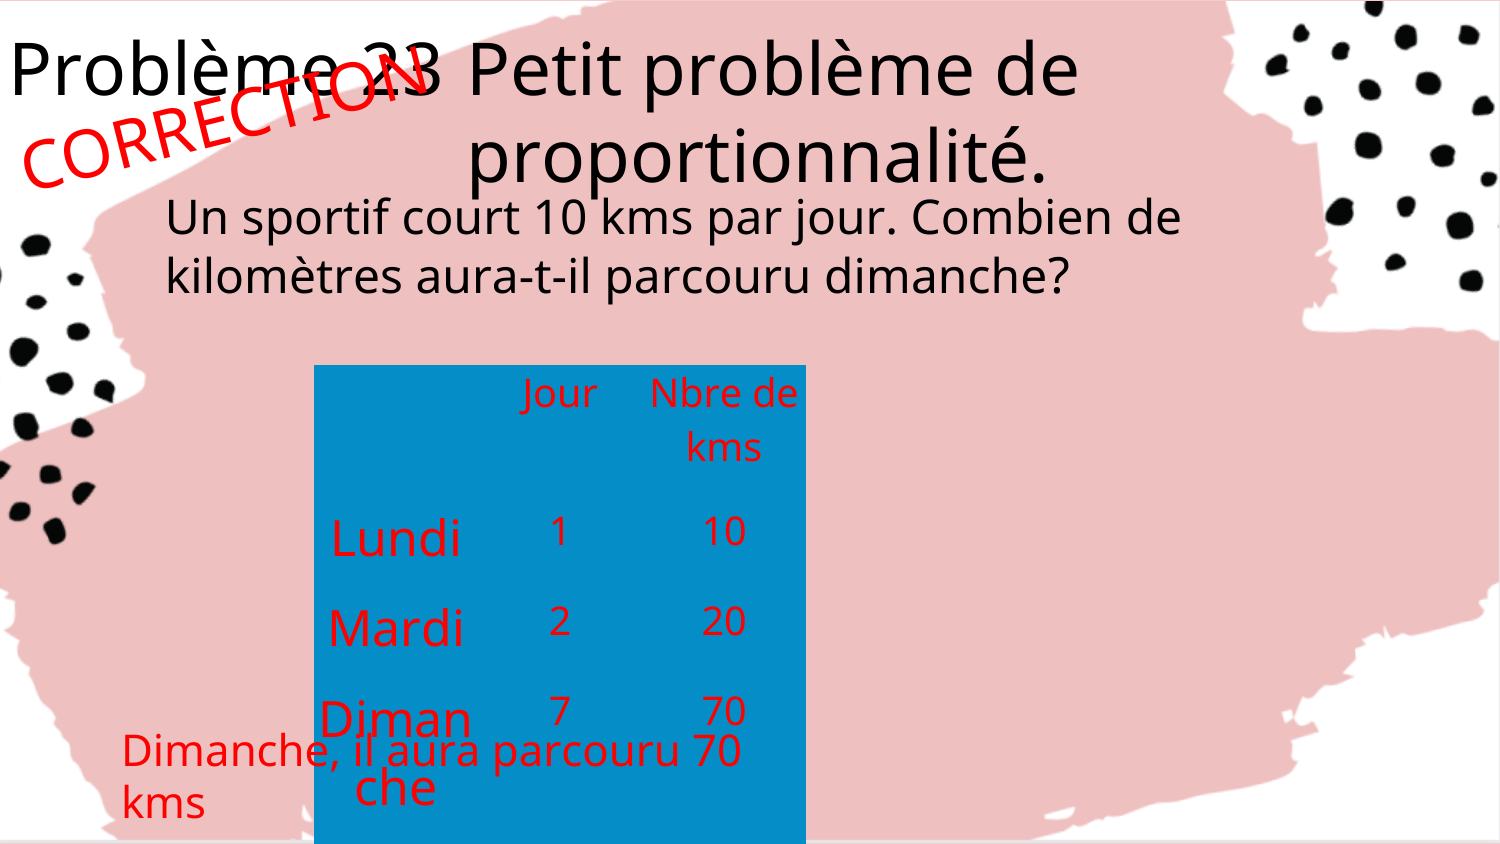

Problème 23
Petit problème de proportionnalité.
CORRECTION
Un sportif court 10 kms par jour. Combien de kilomètres aura-t-il parcouru dimanche?
| | Jour | Nbre de kms |
| --- | --- | --- |
| Lundi | 1 | 10 |
| Mardi | 2 | 20 |
| Dimanche | 7 | 70 |
Dimanche, il aura parcouru 70 kms